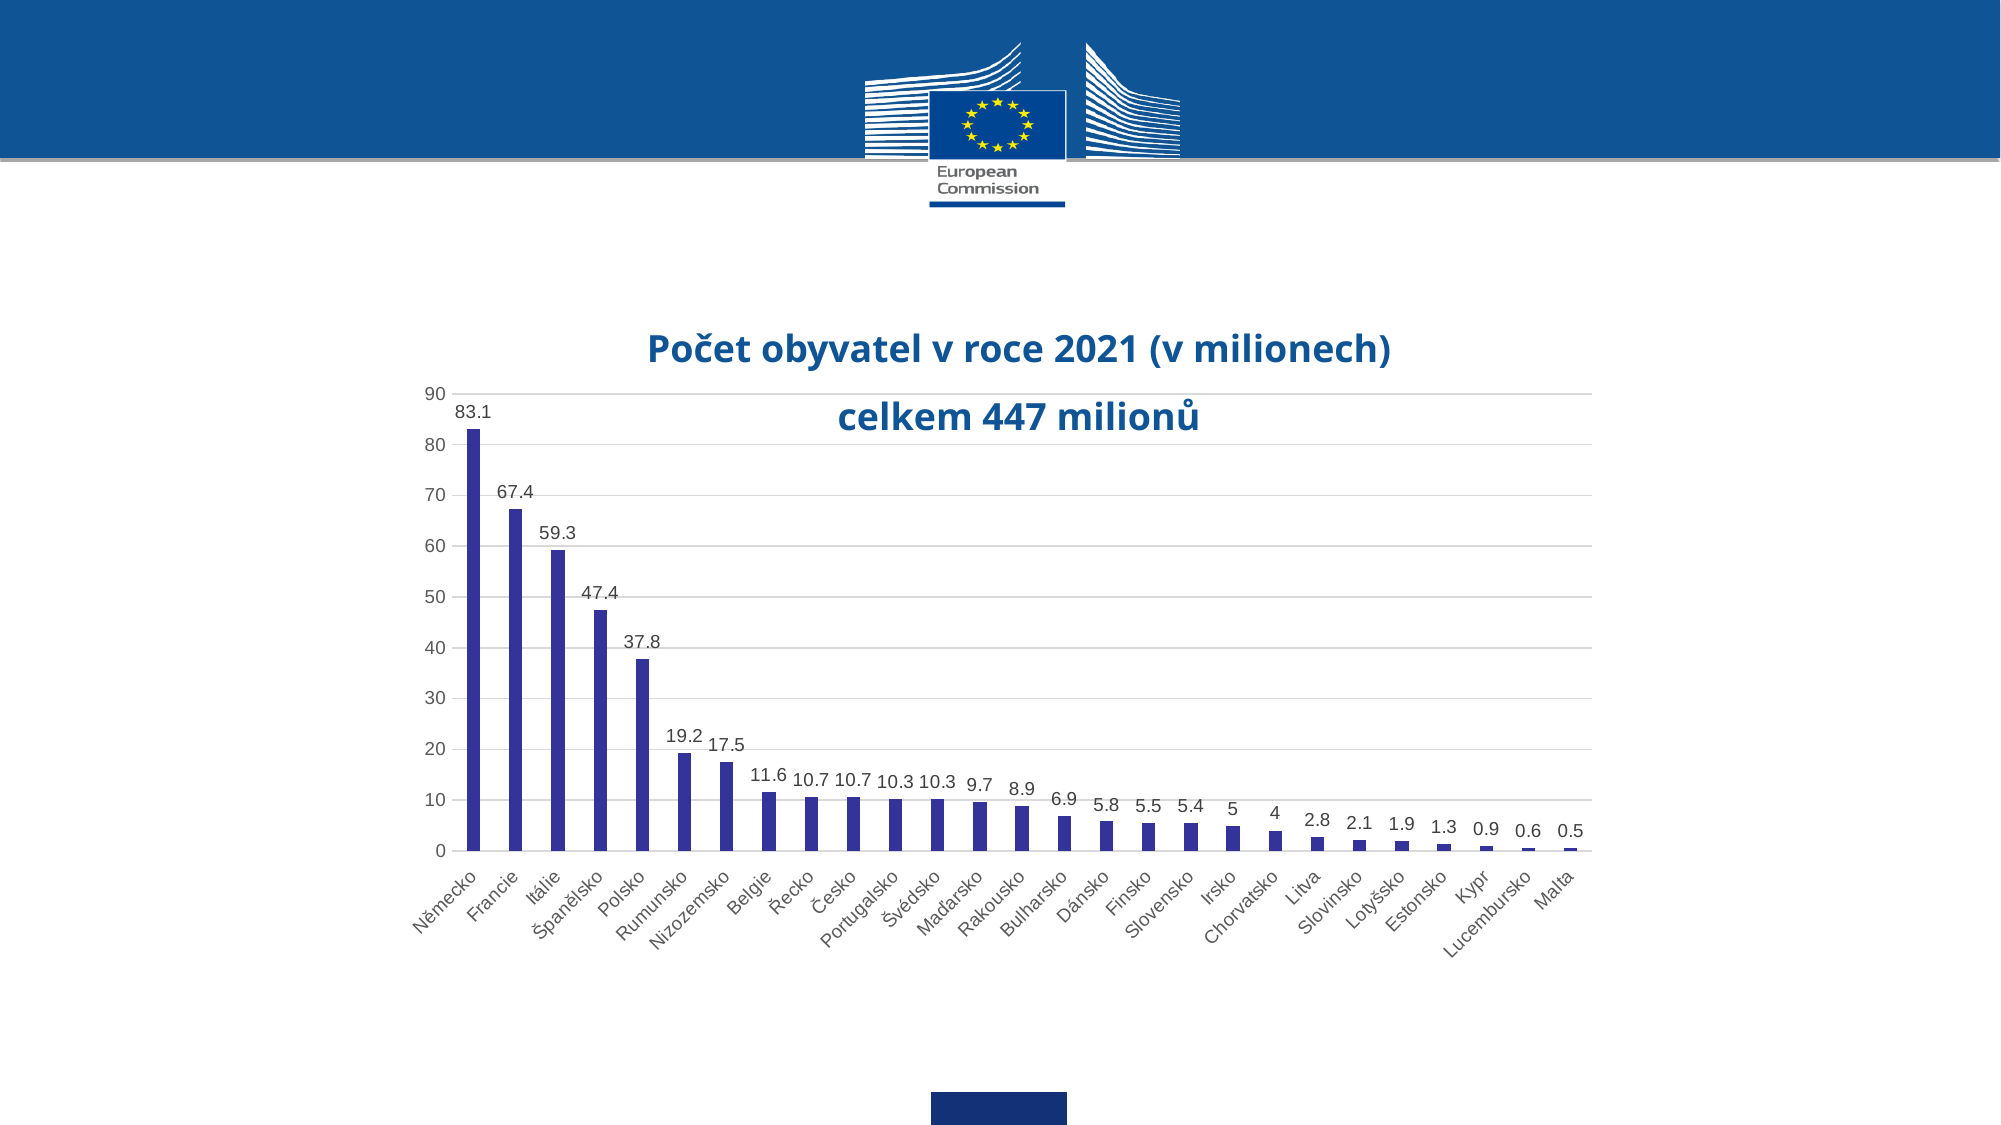

Počet obyvatel v roce 2021 (v milionech)
celkem 447 milionů
### Chart
| Category | Series1 |
|---|---|
| Německo | 83.1 |
| Francie | 67.4 |
| Itálie | 59.3 |
| Španělsko | 47.4 |
| Polsko | 37.8 |
| Rumunsko | 19.2 |
| Nizozemsko | 17.5 |
| Belgie | 11.6 |
| Řecko | 10.7 |
| Česko | 10.7 |
| Portugalsko | 10.3 |
| Švédsko | 10.3 |
| Maďarsko | 9.7 |
| Rakousko | 8.9 |
| Bulharsko | 6.9 |
| Dánsko | 5.8 |
| Finsko | 5.5 |
| Slovensko | 5.4 |
| Irsko | 5.0 |
| Chorvatsko | 4.0 |
| Litva | 2.8 |
| Slovinsko | 2.1 |
| Lotyšsko | 1.9 |
| Estonsko | 1.3 |
| Kypr | 0.9 |
| Lucembursko | 0.6 |
| Malta | 0.5 |